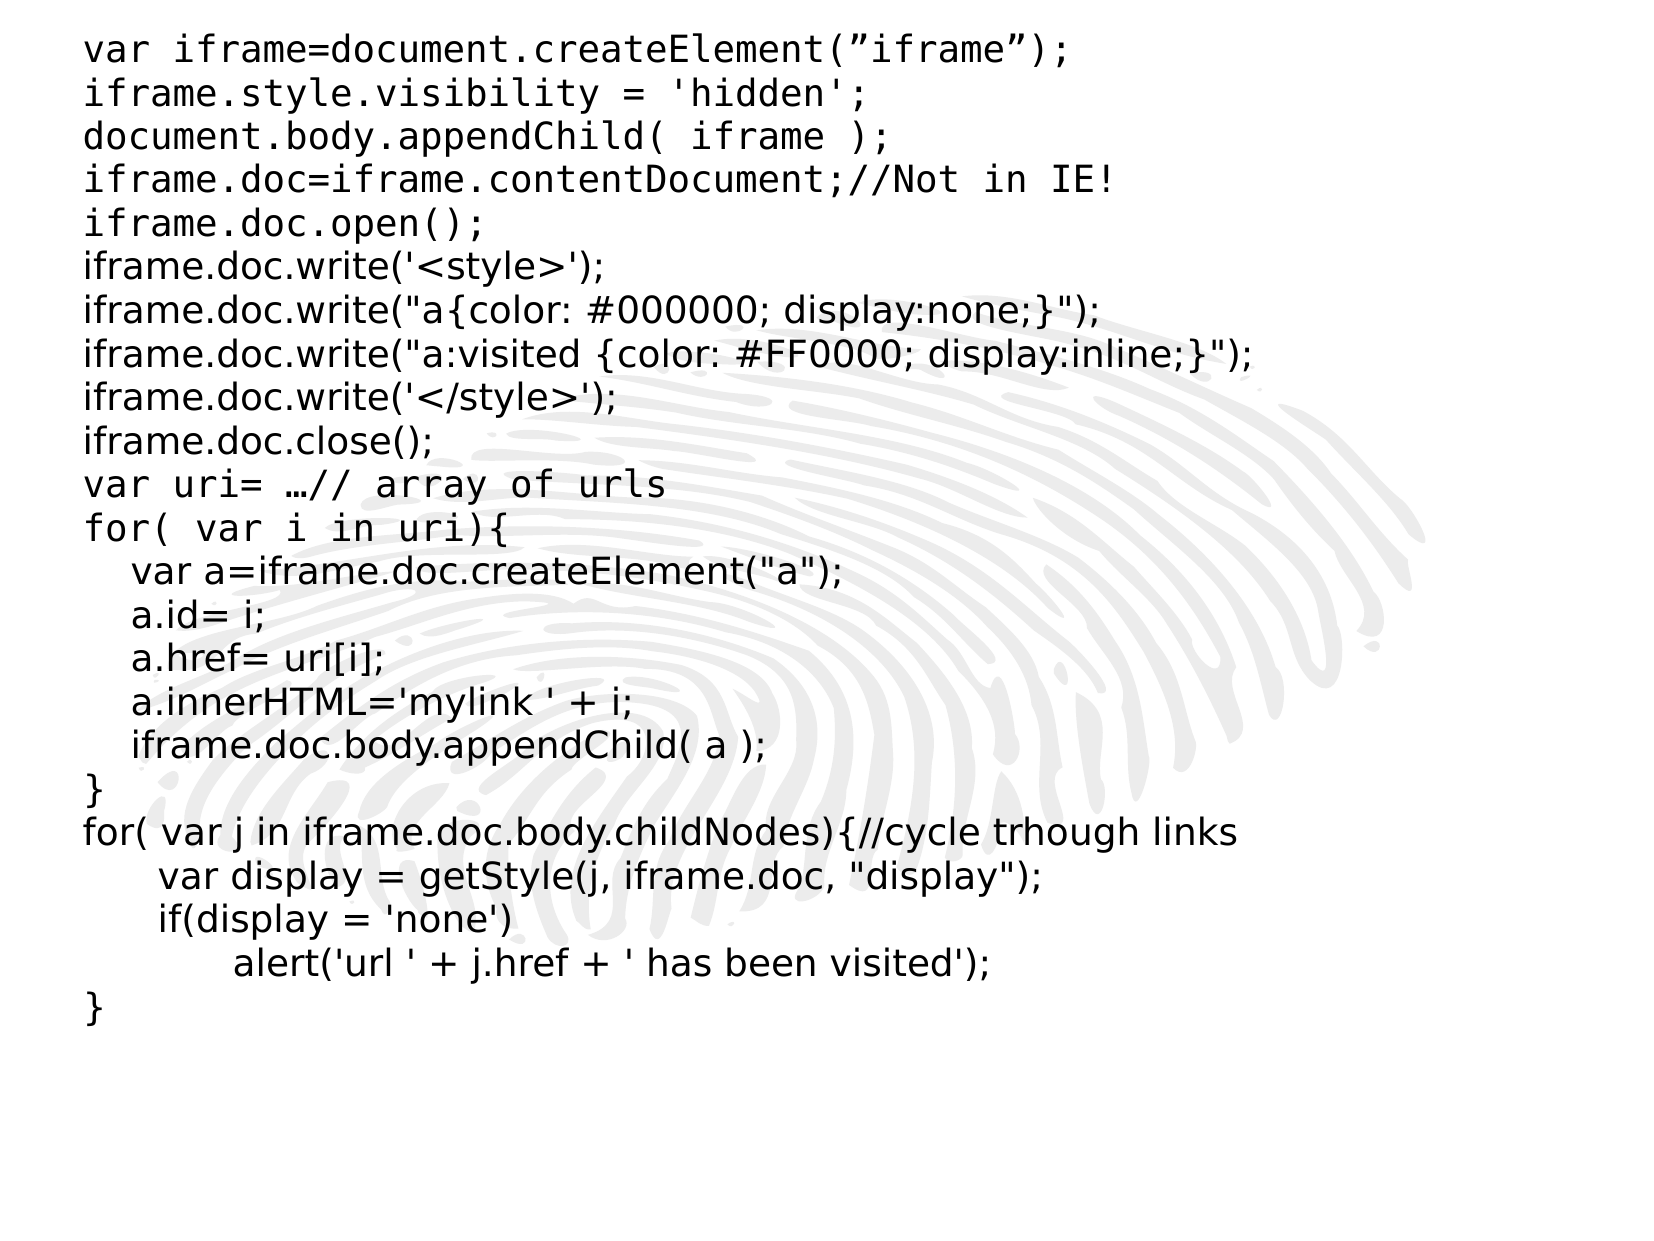

# var iframe=document.createElement(”iframe”);
iframe.style.visibility = 'hidden';
document.body.appendChild( iframe );
iframe.doc=iframe.contentDocument;//Not in IE!
iframe.doc.open();
iframe.doc.write('<style>');
iframe.doc.write("a{color: #000000; display:none;}");
iframe.doc.write("a:visited {color: #FF0000; display:inline;}");
iframe.doc.write('</style>');
iframe.doc.close();
var uri= …// array of urls
for( var i in uri){
 var a=iframe.doc.createElement("a");
 a.id= i;
 a.href= uri[i];
 a.innerHTML='mylink ' + i;
 iframe.doc.body.appendChild( a );
}
for( var j in iframe.doc.body.childNodes){//cycle trhough links
	var display = getStyle(j, iframe.doc, "display");
	if(display = 'none')
		alert('url ' + j.href + ' has been visited');
}